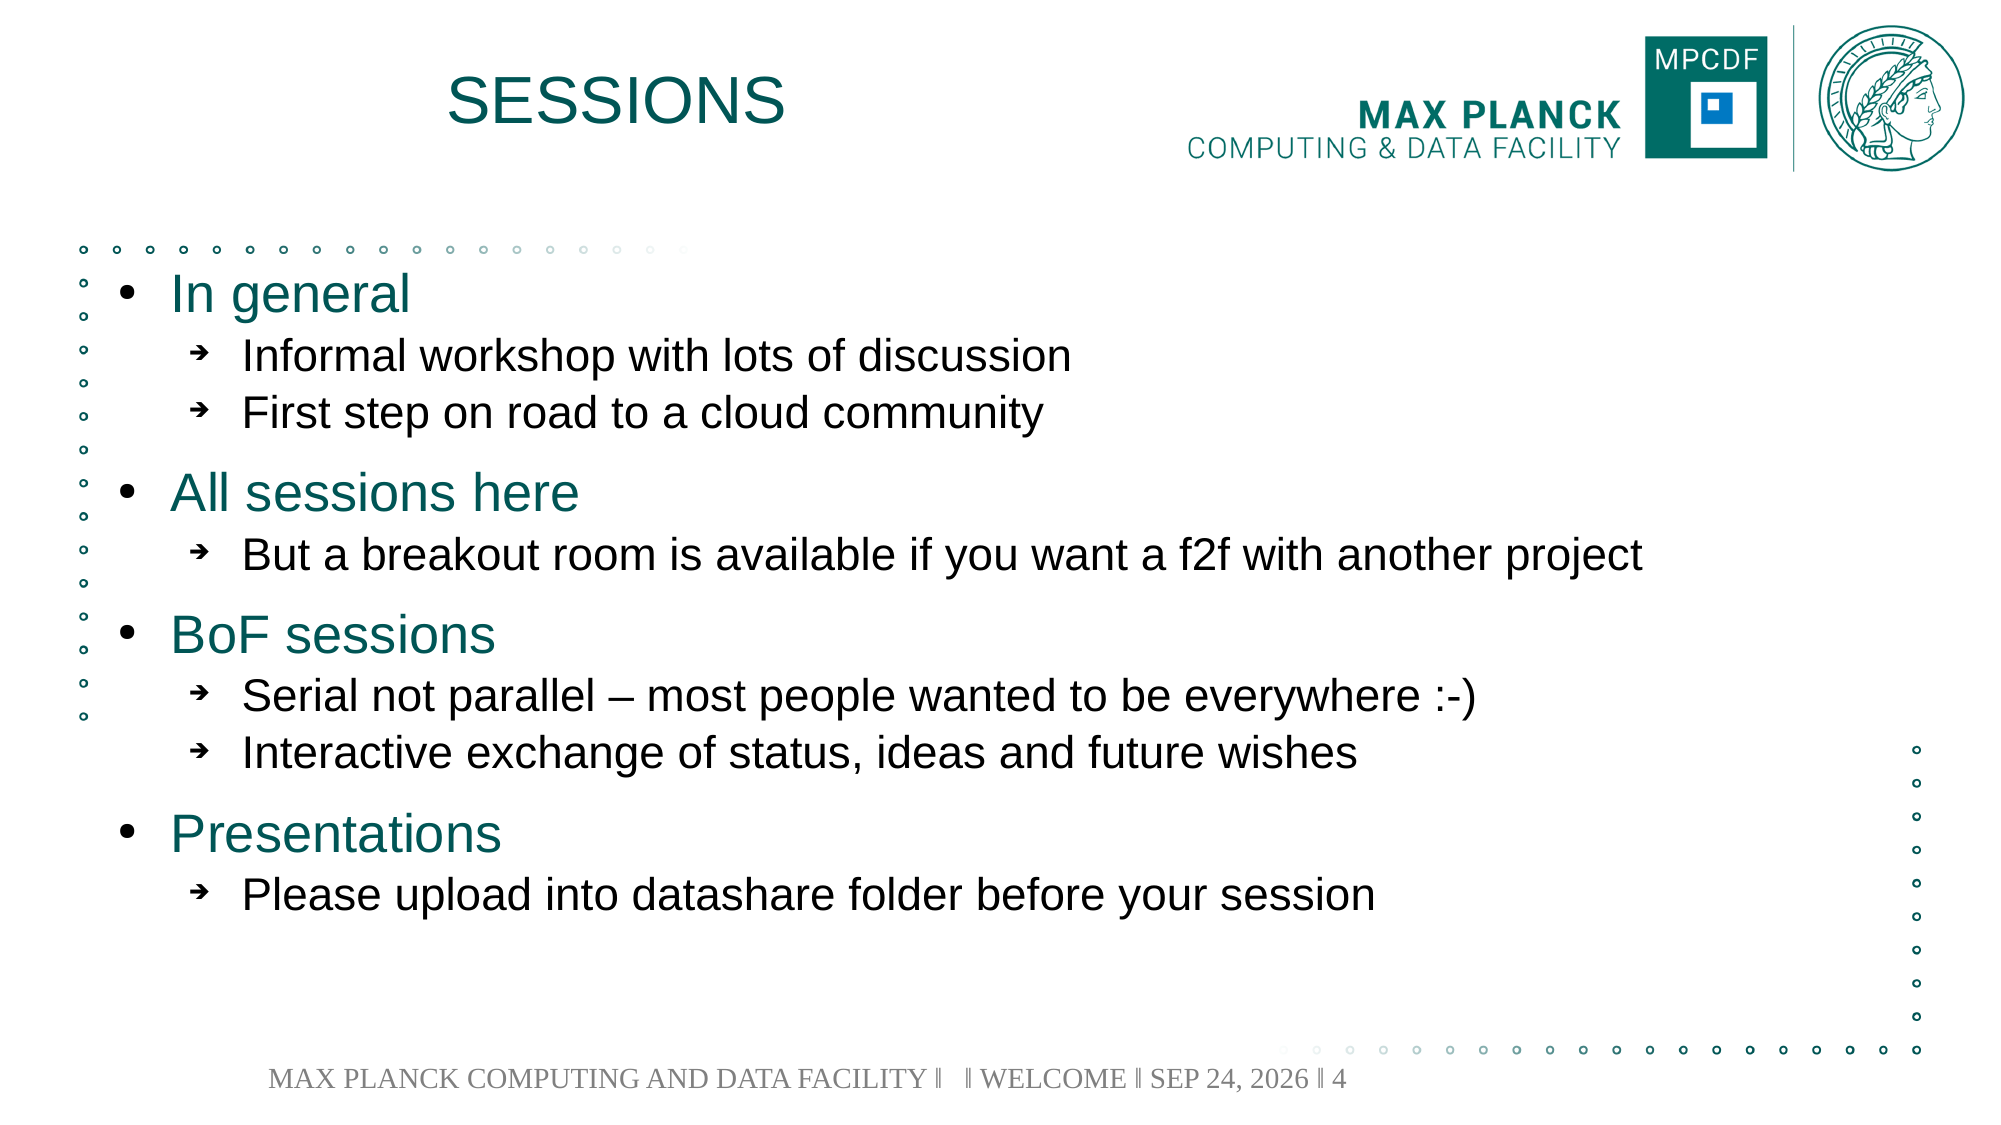

# Sessions
In general
Informal workshop with lots of discussion
First step on road to a cloud community
All sessions here
But a breakout room is available if you want a f2f with another project
BoF sessions
Serial not parallel – most people wanted to be everywhere :-)
Interactive exchange of status, ideas and future wishes
Presentations
Please upload into datashare folder before your session
Welcome